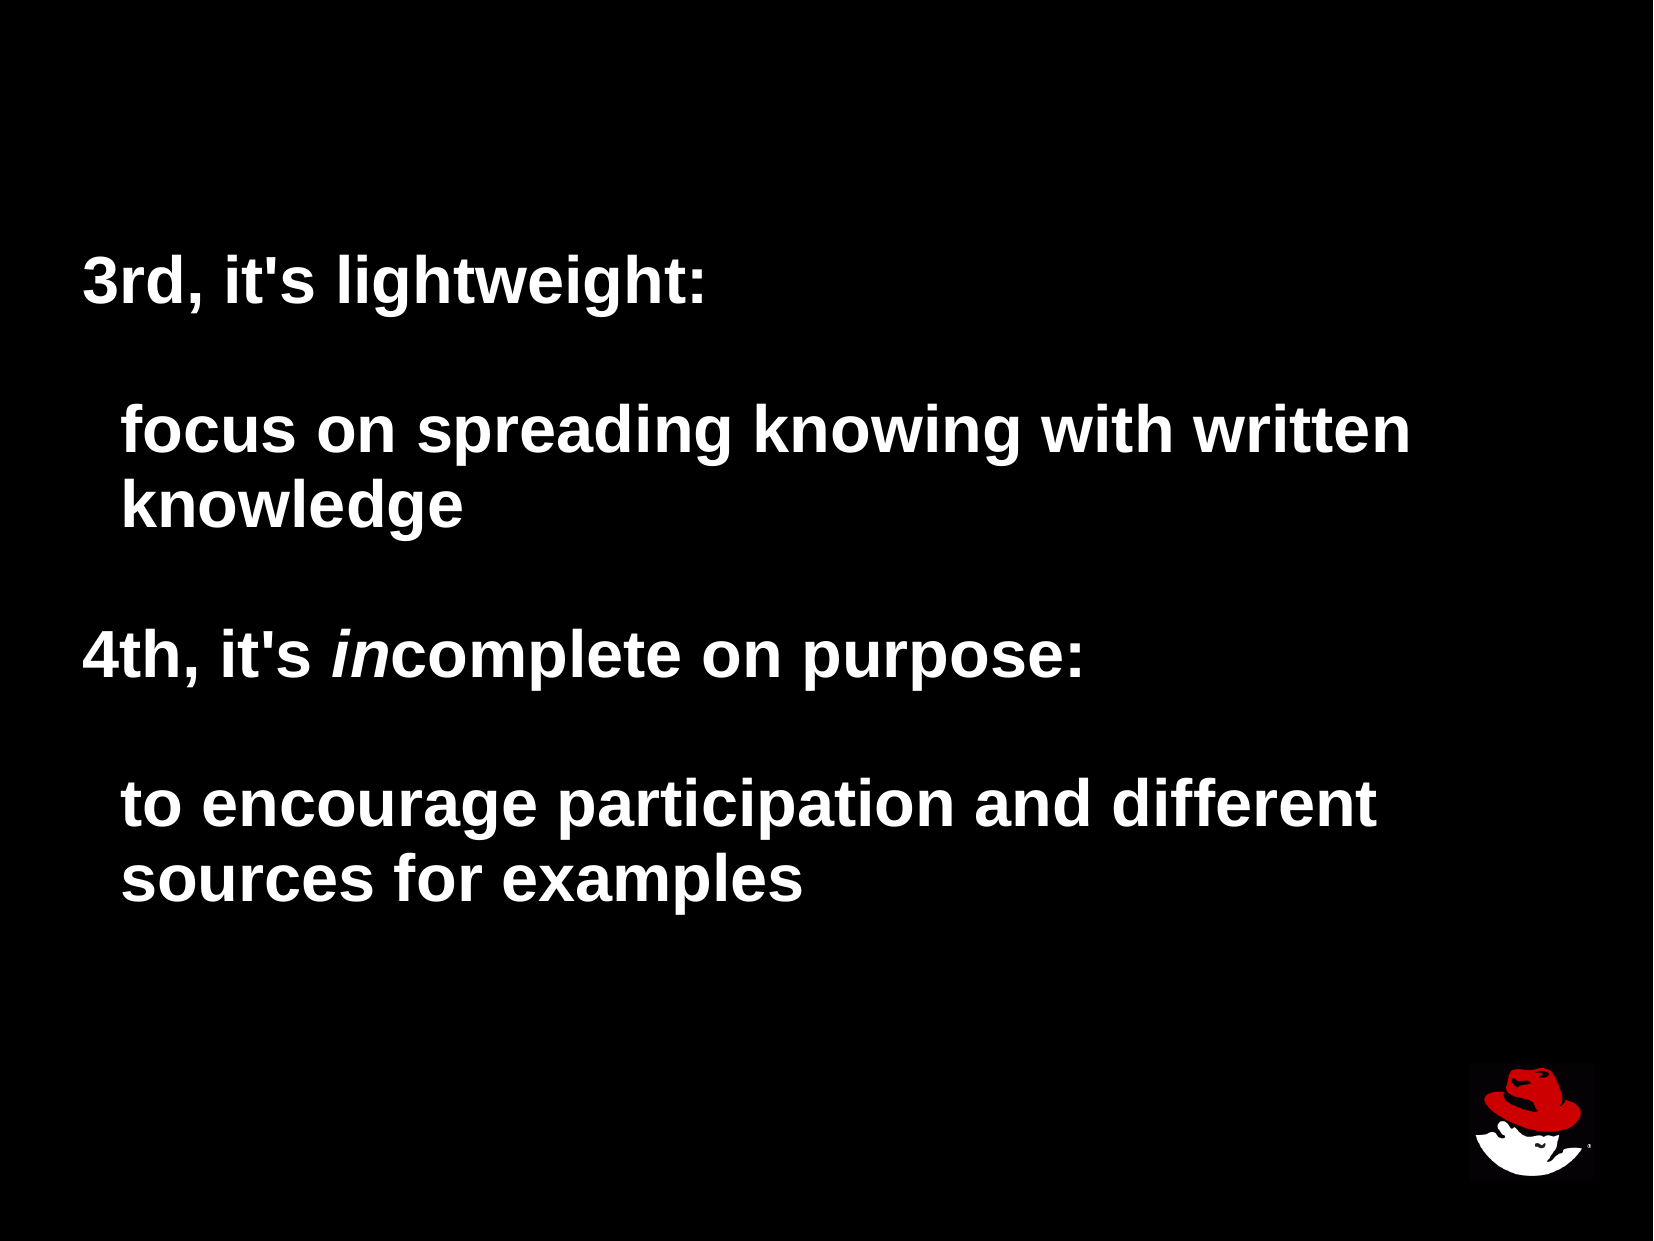

# 3rd, it's lightweight:
focus on spreading knowing with written knowledge
4th, it's incomplete on purpose:
to encourage participation and different sources for examples